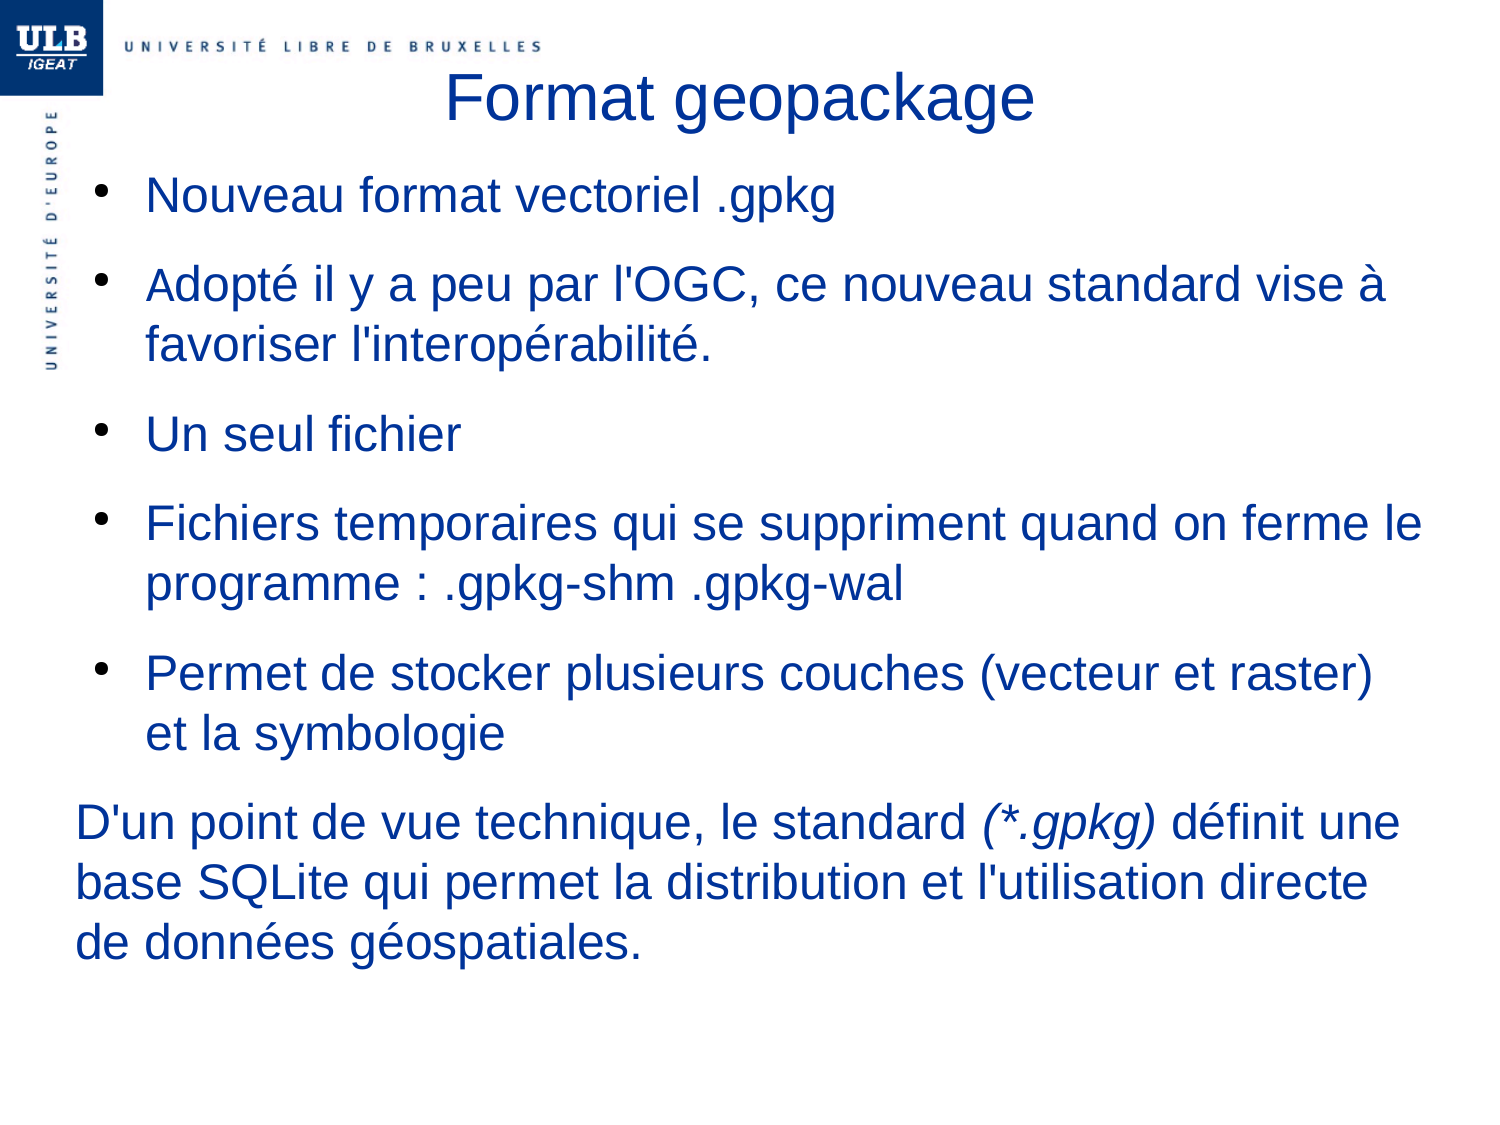

# Format geopackage
Nouveau format vectoriel .gpkg
Adopté il y a peu par l'OGC, ce nouveau standard vise à favoriser l'interopérabilité.
Un seul fichier
Fichiers temporaires qui se suppriment quand on ferme le programme : .gpkg-shm .gpkg-wal
Permet de stocker plusieurs couches (vecteur et raster) et la symbologie
D'un point de vue technique, le standard (*.gpkg) définit une base SQLite qui permet la distribution et l'utilisation directe de données géospatiales.